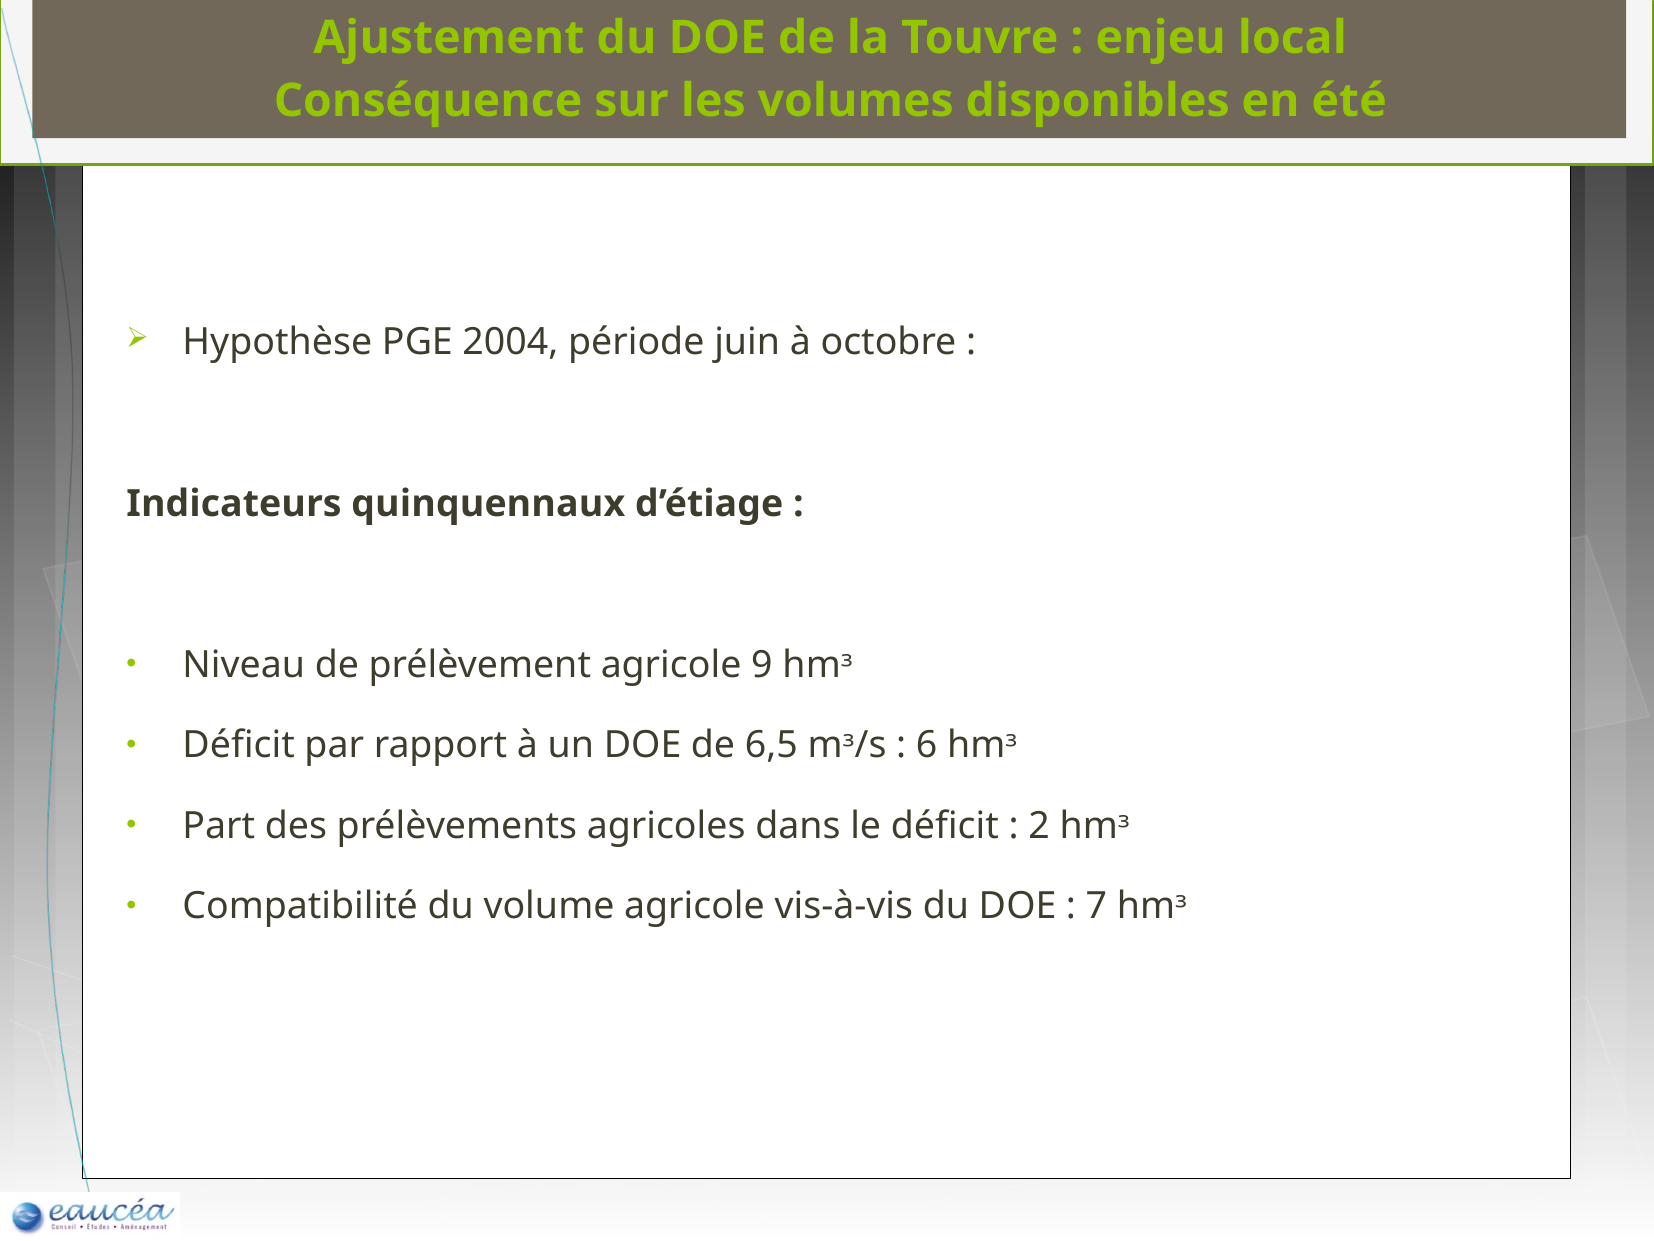

# Ajustement du DOE de la Touvre : enjeu local Conséquence sur les volumes disponibles en été
Hypothèse PGE 2004, période juin à octobre :
Indicateurs quinquennaux d’étiage :
Niveau de prélèvement agricole 9 hmᶟ
Déficit par rapport à un DOE de 6,5 mᶟ/s : 6 hmᶟ
Part des prélèvements agricoles dans le déficit : 2 hmᶟ
Compatibilité du volume agricole vis-à-vis du DOE : 7 hmᶟ